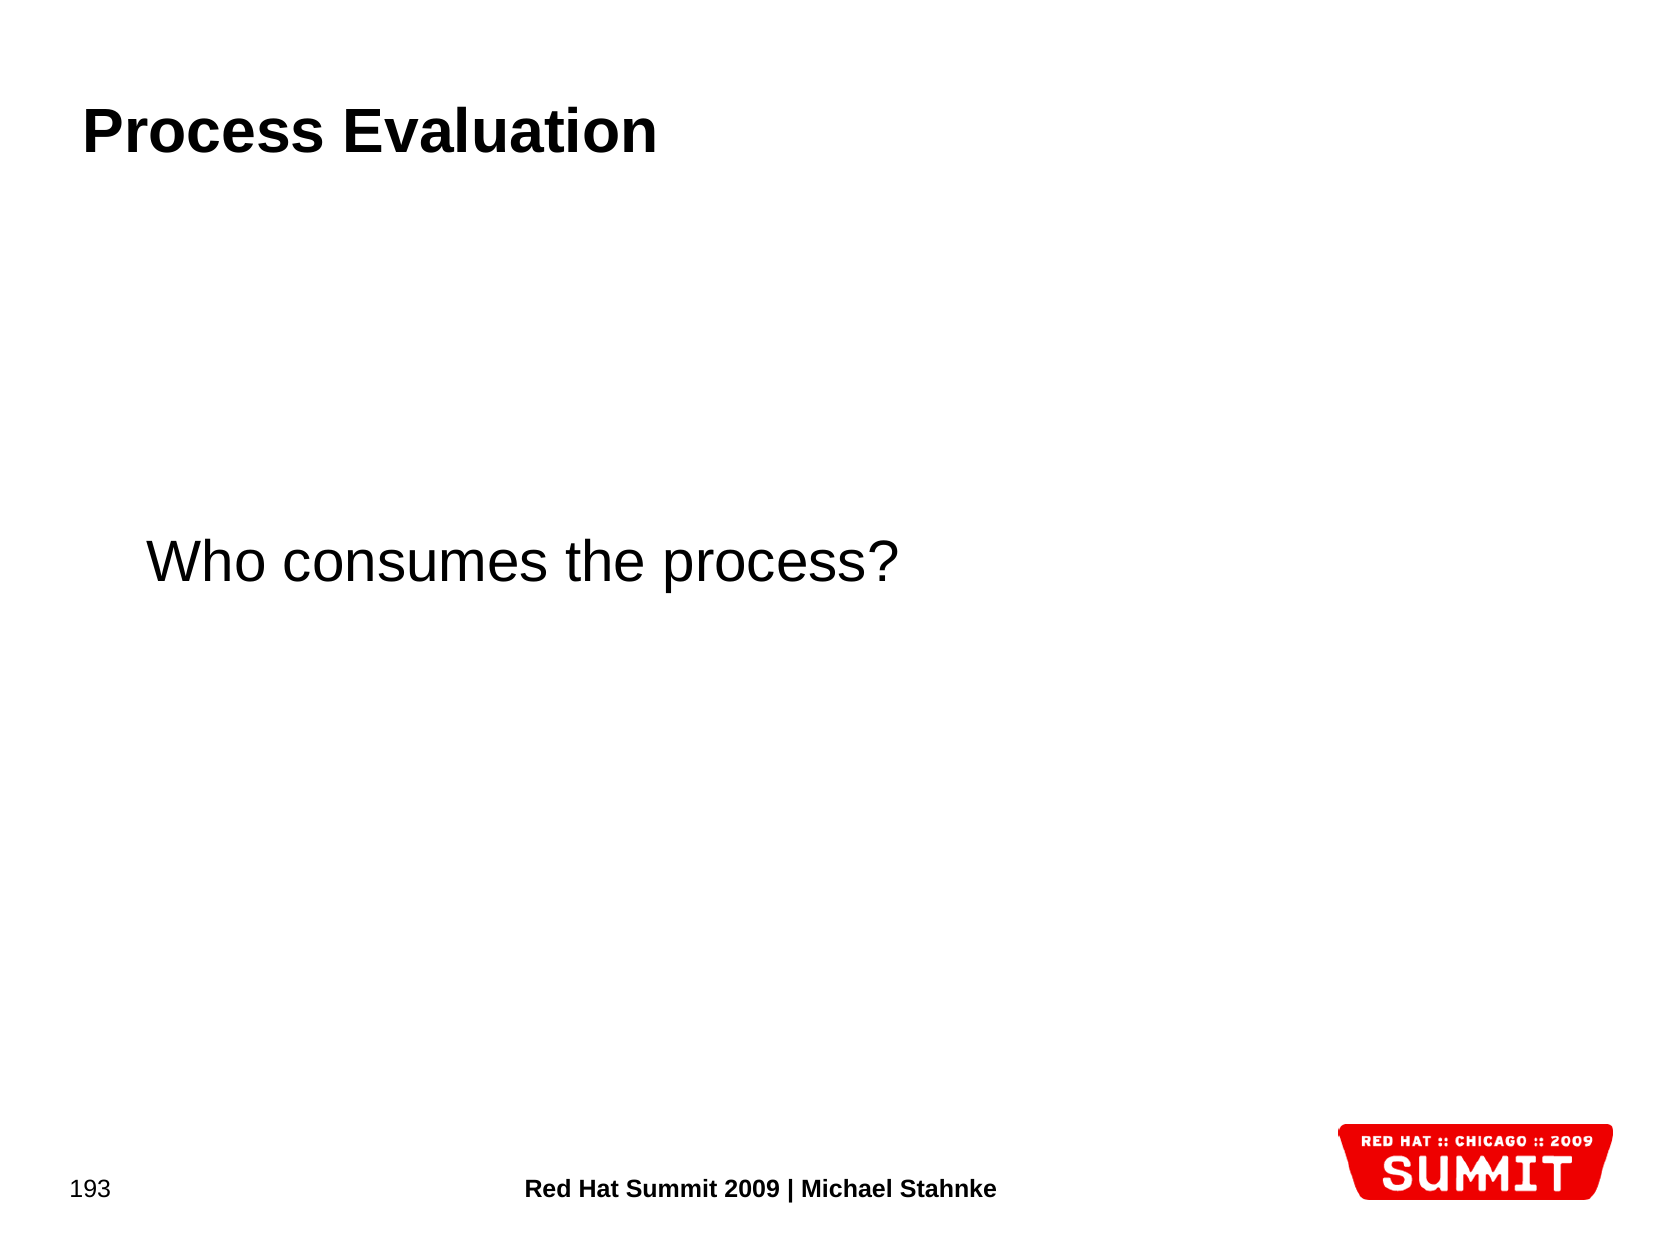

# Process Evaluation
Who consumes the process?